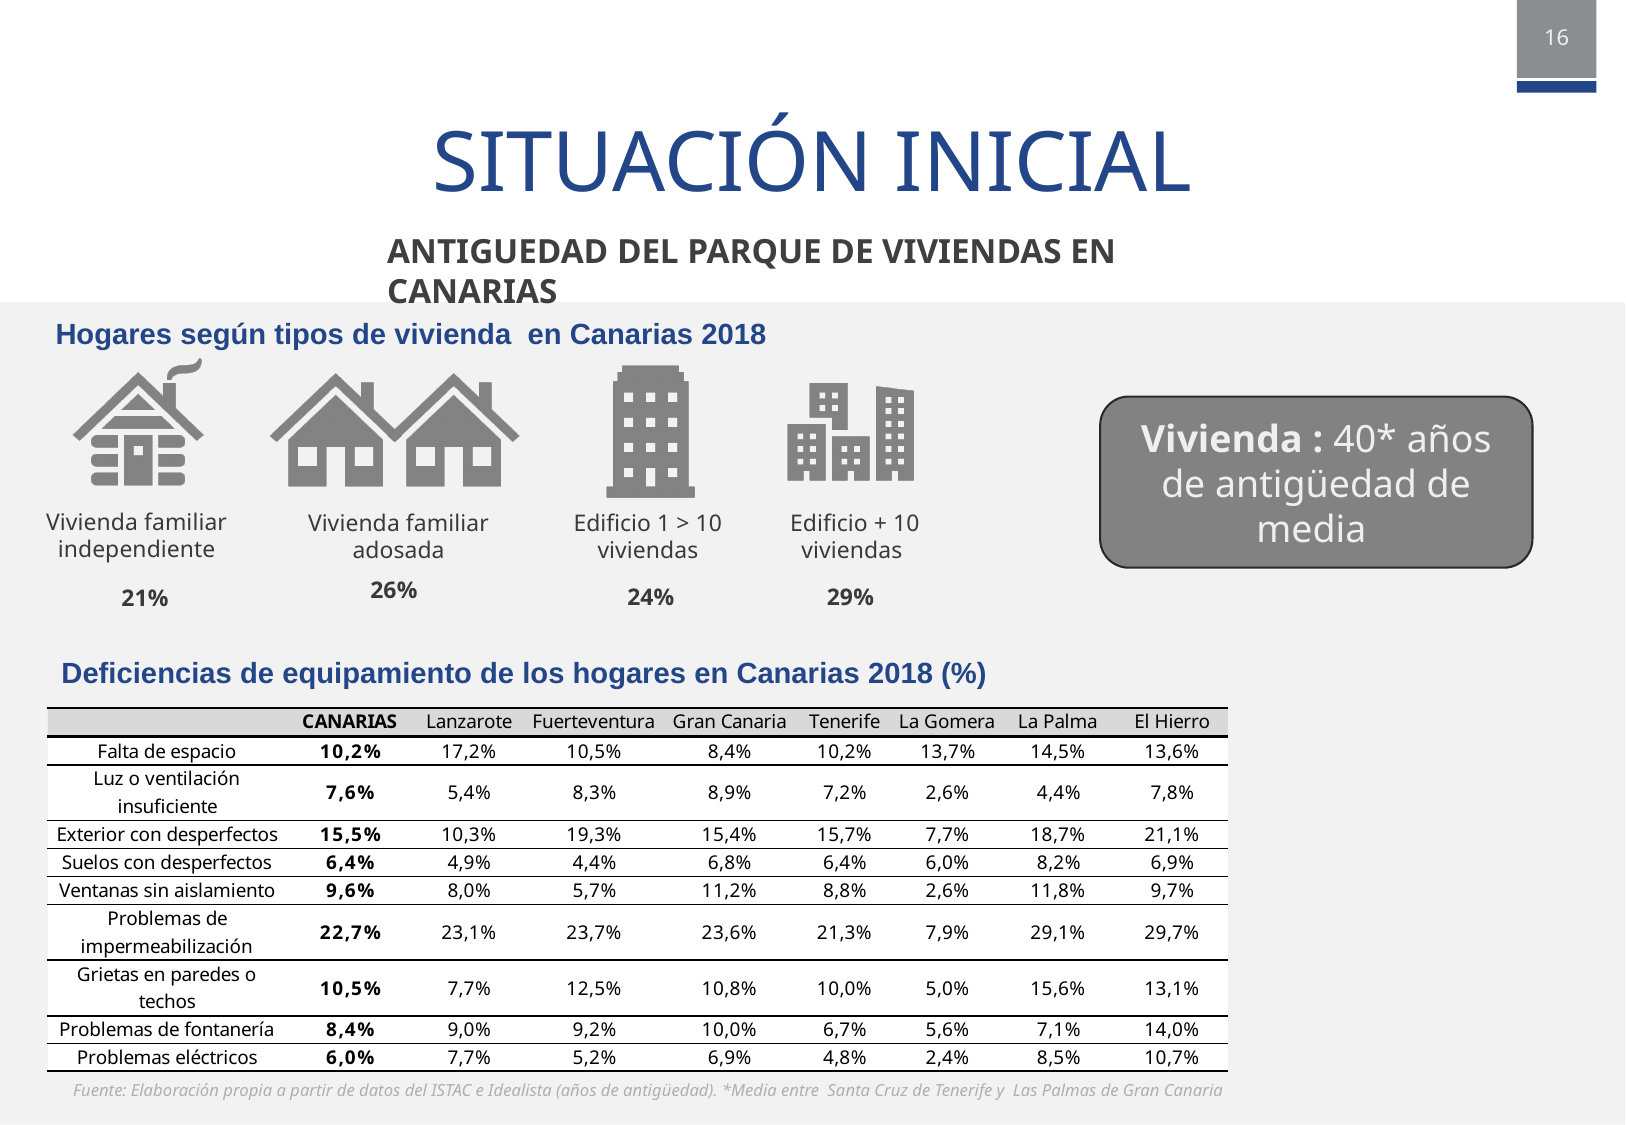

# SITUACIÓN INICIAL
ANTIGUEDAD DEL PARQUE DE VIVIENDAS EN CANARIAS
Hogares según tipos de vivienda en Canarias 2018
Vivienda : 40* años de antigüedad de media
Vivienda familiar independiente
Vivienda familiar adosada
Edificio 1 > 10 viviendas
Edificio + 10 viviendas
26%
24%
29%
21%
Deficiencias de equipamiento de los hogares en Canarias 2018 (%)
Fuente: Elaboración propia a partir de datos del ISTAC e Idealista (años de antigüedad). *Media entre Santa Cruz de Tenerife y Las Palmas de Gran Canaria